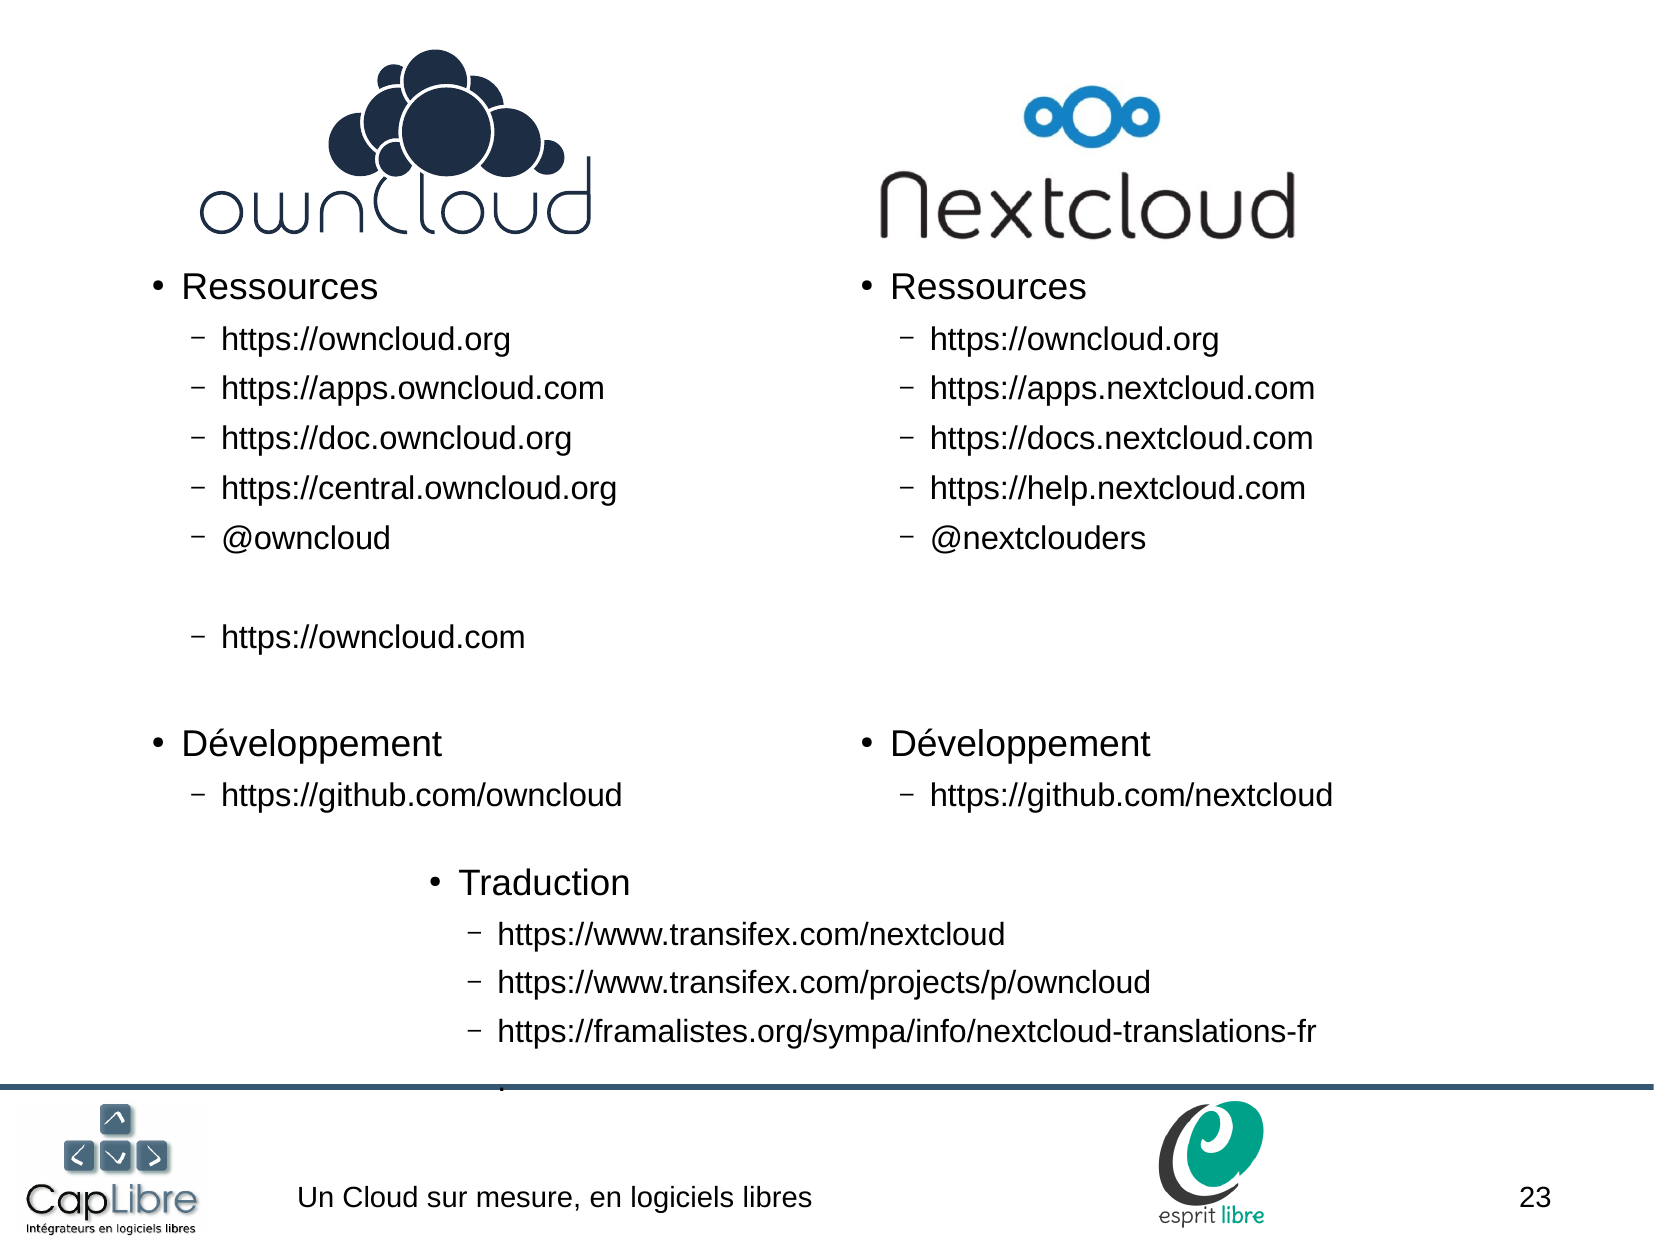

# Ressources
https://owncloud.org
https://apps.owncloud.com
https://doc.owncloud.org
https://central.owncloud.org
@owncloud
https://owncloud.com
Développement
https://github.com/owncloud
Ressources
https://owncloud.org
https://apps.nextcloud.com
https://docs.nextcloud.com
https://help.nextcloud.com
@nextclouders
Développement
https://github.com/nextcloud
Traduction
https://www.transifex.com/nextcloud
https://www.transifex.com/projects/p/owncloud
https://framalistes.org/sympa/info/nextcloud-translations-fr
.
Un Cloud sur mesure, en logiciels libres